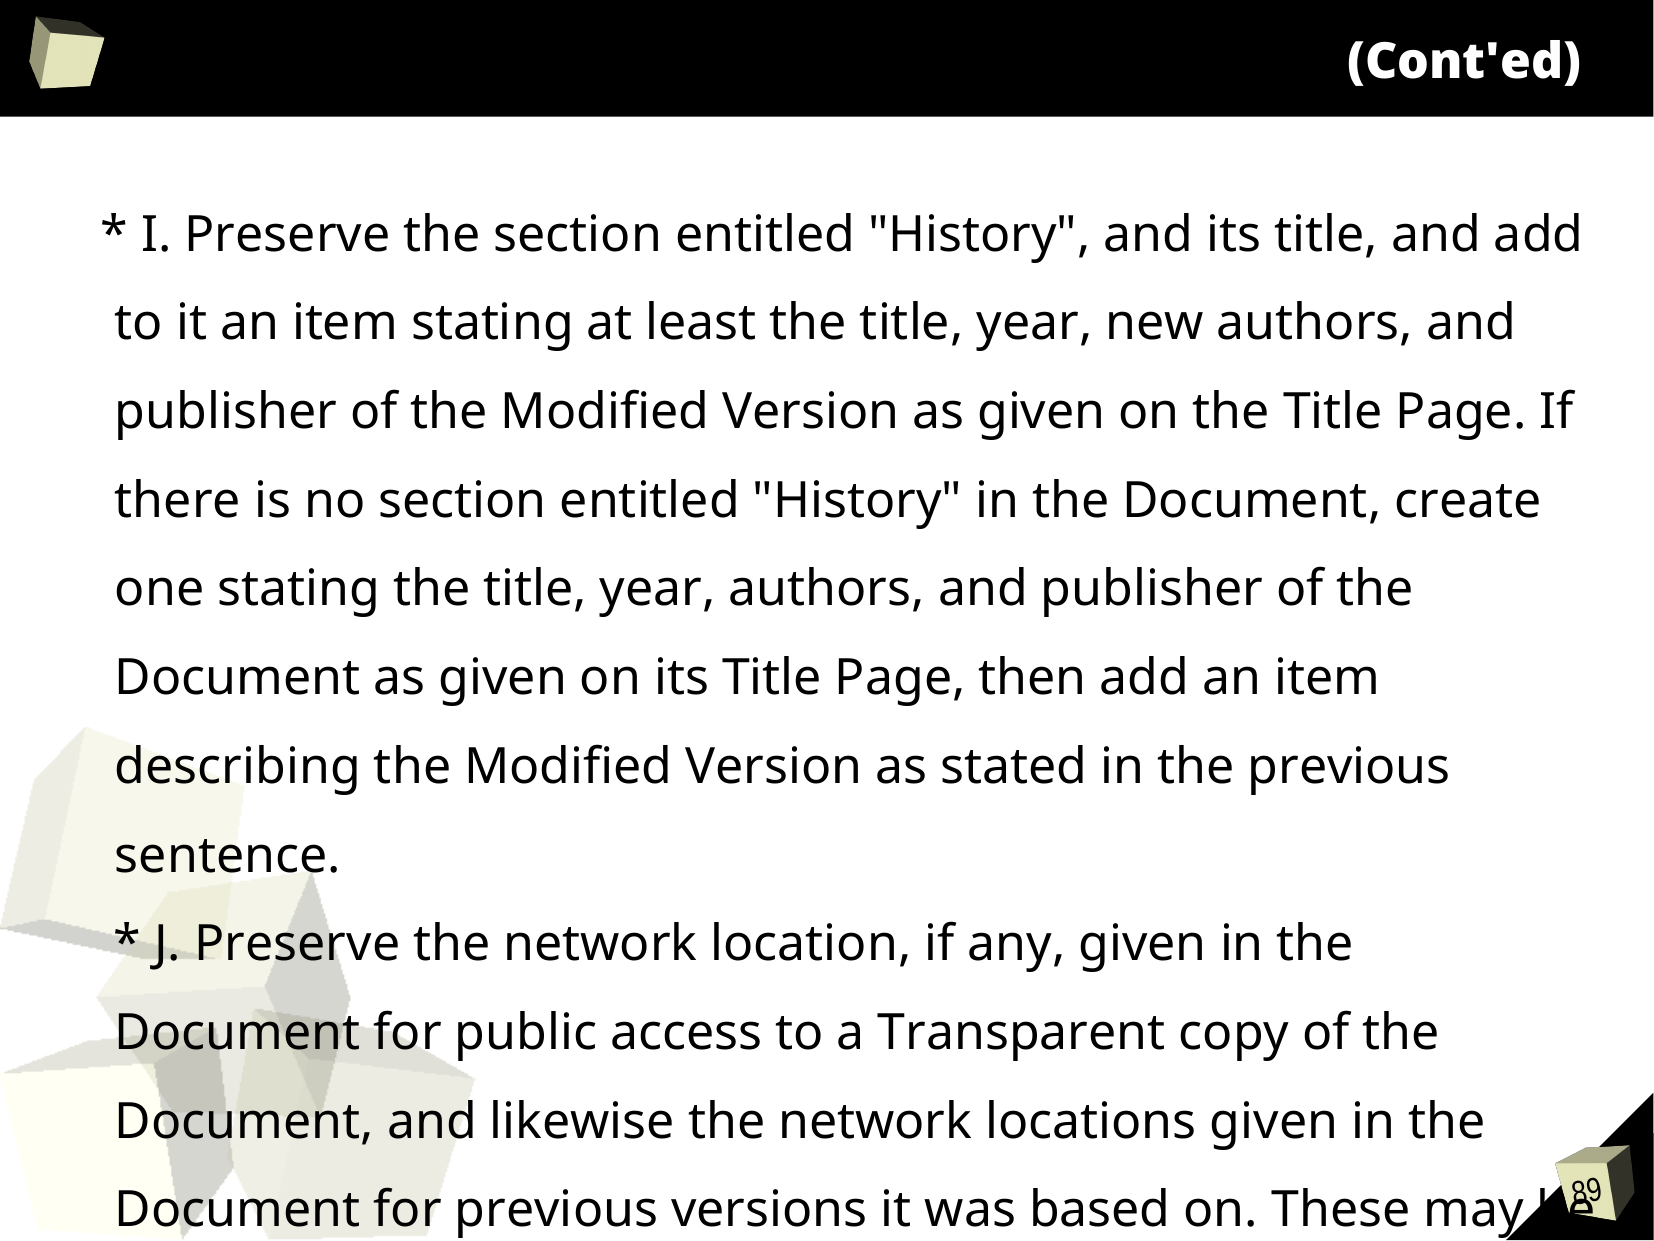

# (Cont'ed)
 * I. Preserve the section entitled "History", and its title, and add to it an item stating at least the title, year, new authors, and publisher of the Modified Version as given on the Title Page. If there is no section entitled "History" in the Document, create one stating the title, year, authors, and publisher of the Document as given on its Title Page, then add an item describing the Modified Version as stated in the previous sentence.
 * J. Preserve the network location, if any, given in the Document for public access to a Transparent copy of the Document, and likewise the network locations given in the Document for previous versions it was based on. These may be placed in the "History" section. You may omit a network location for a work that was published at least four years before the Document itself, or if the original publisher of the version it refers to gives permission.